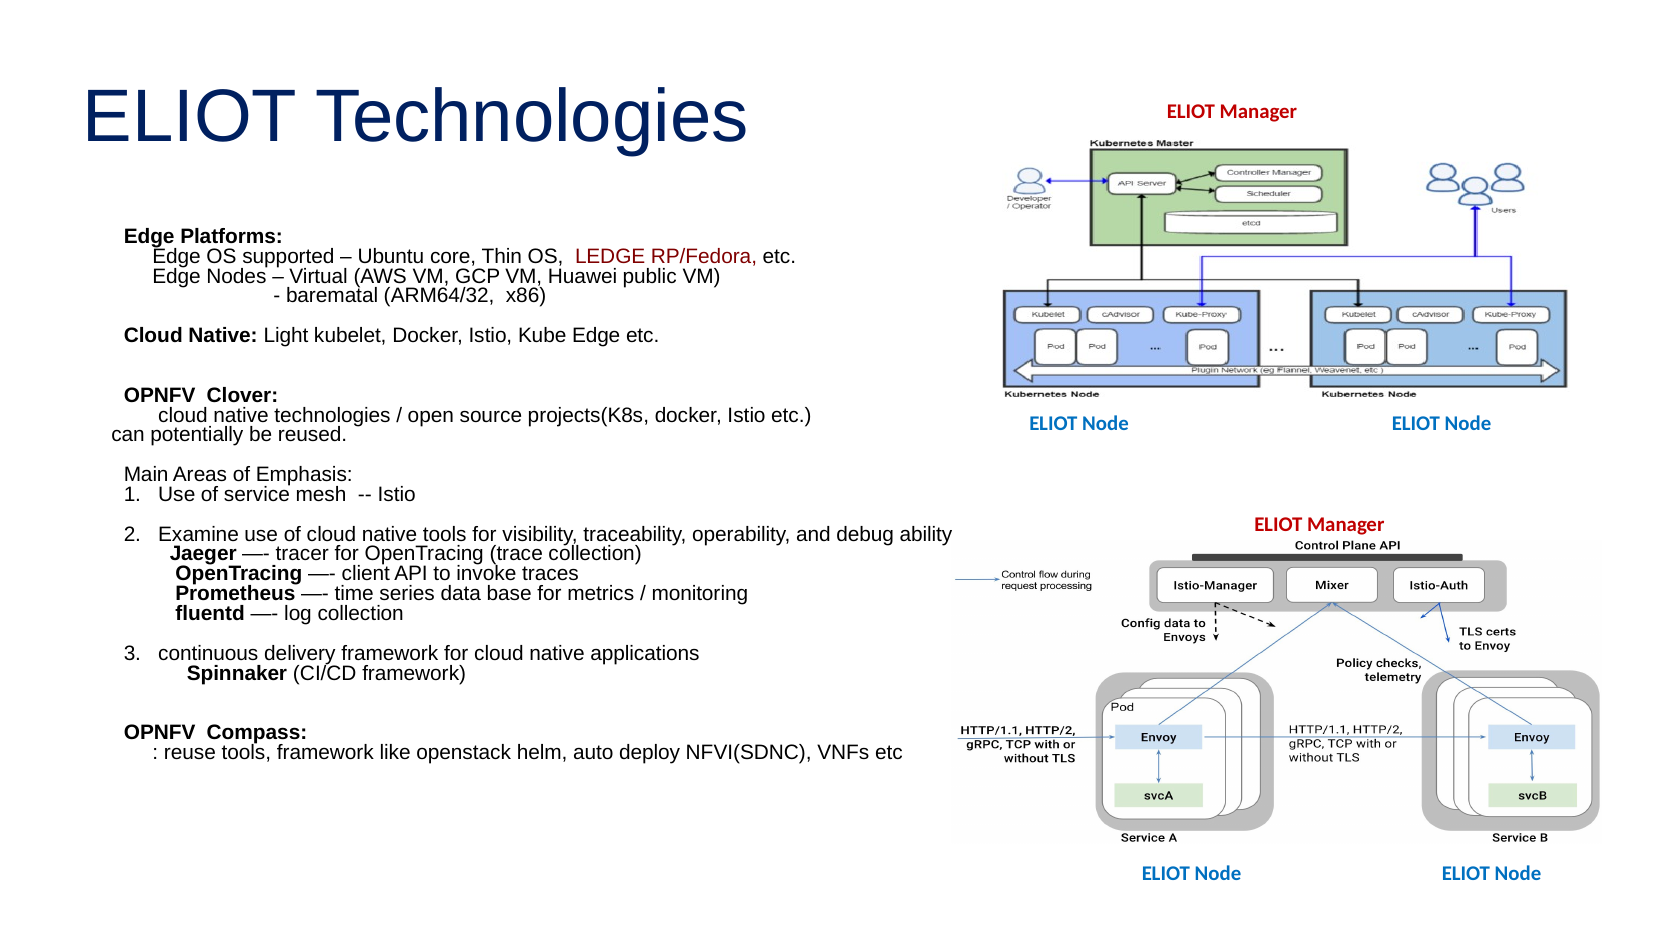

# ELIOT Technologies
ELIOT Manager
Edge Platforms:
 Edge OS supported – Ubuntu core, Thin OS, LEDGE RP/Fedora, etc.
 Edge Nodes – Virtual (AWS VM, GCP VM, Huawei public VM)
 - barematal (ARM64/32, x86)
Cloud Native: Light kubelet, Docker, Istio, Kube Edge etc.
OPNFV Clover:
 cloud native technologies / open source projects(K8s, docker, Istio etc.)
 can potentially be reused.
Main Areas of Emphasis:
1. Use of service mesh -- Istio
2. Examine use of cloud native tools for visibility, traceability, operability, and debug ability
 Jaeger —- tracer for OpenTracing (trace collection)
 OpenTracing —- client API to invoke traces
 Prometheus —- time series data base for metrics / monitoring
 fluentd —- log collection
3. continuous delivery framework for cloud native applications
 Spinnaker (CI/CD framework)
OPNFV Compass:
 : reuse tools, framework like openstack helm, auto deploy NFVI(SDNC), VNFs etc
ELIOT Node
ELIOT Node
ELIOT Manager
ELIOT Node
ELIOT Node